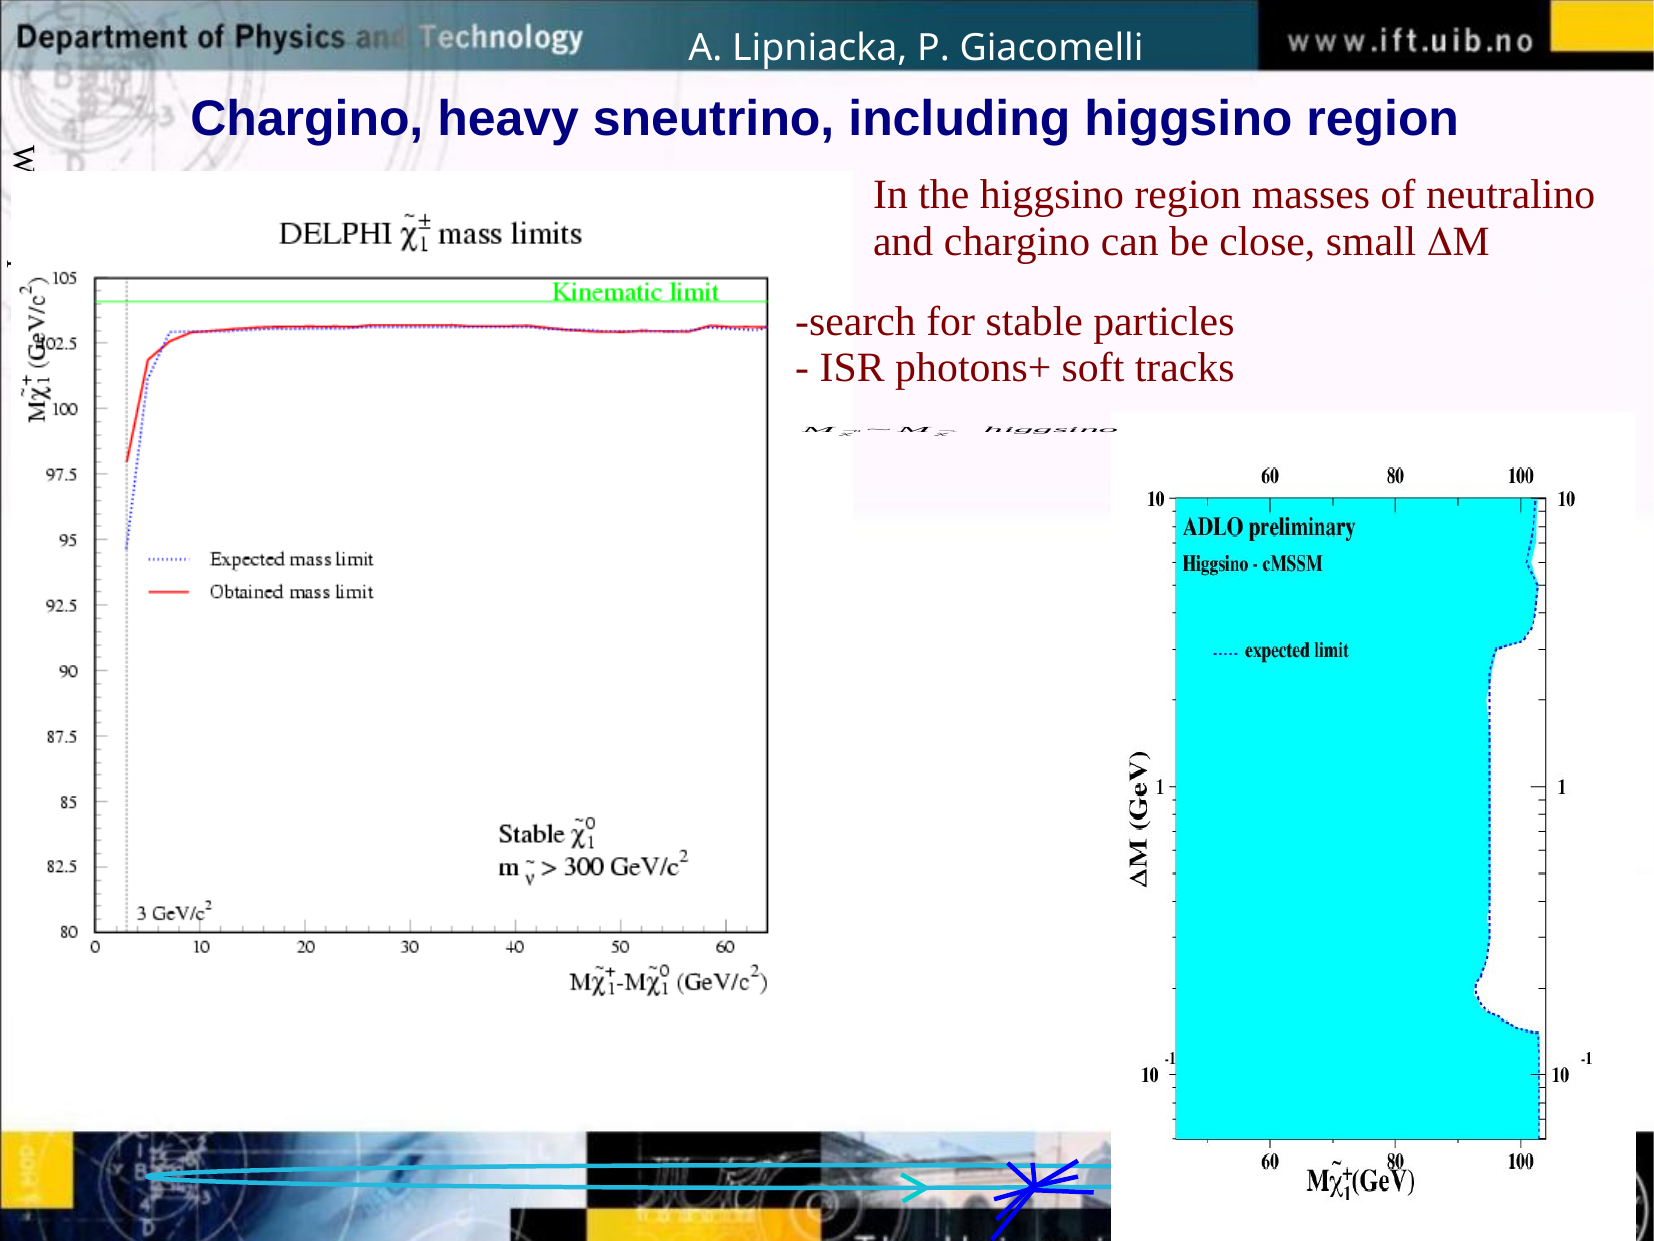

# Chargino, heavy sneutrino, including higgsino region
In the higgsino region masses of neutralino
and chargino can be close, small M
-search for stable particles
- ISR photons+ soft tracks